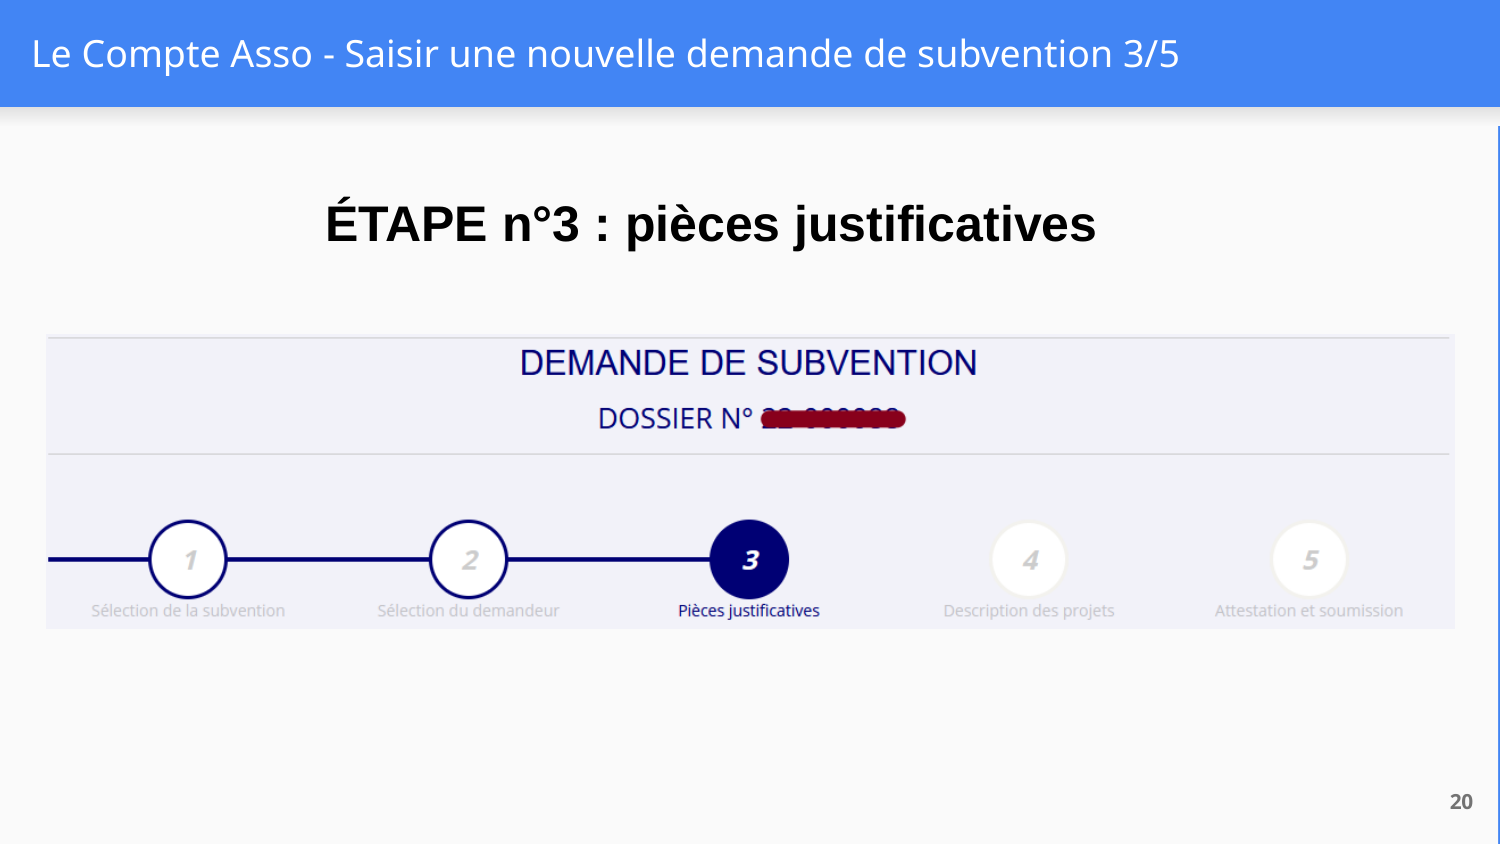

# Le Compte Asso - Saisir une nouvelle demande de subvention 3/5
ÉTAPE n°3 : pièces justificatives